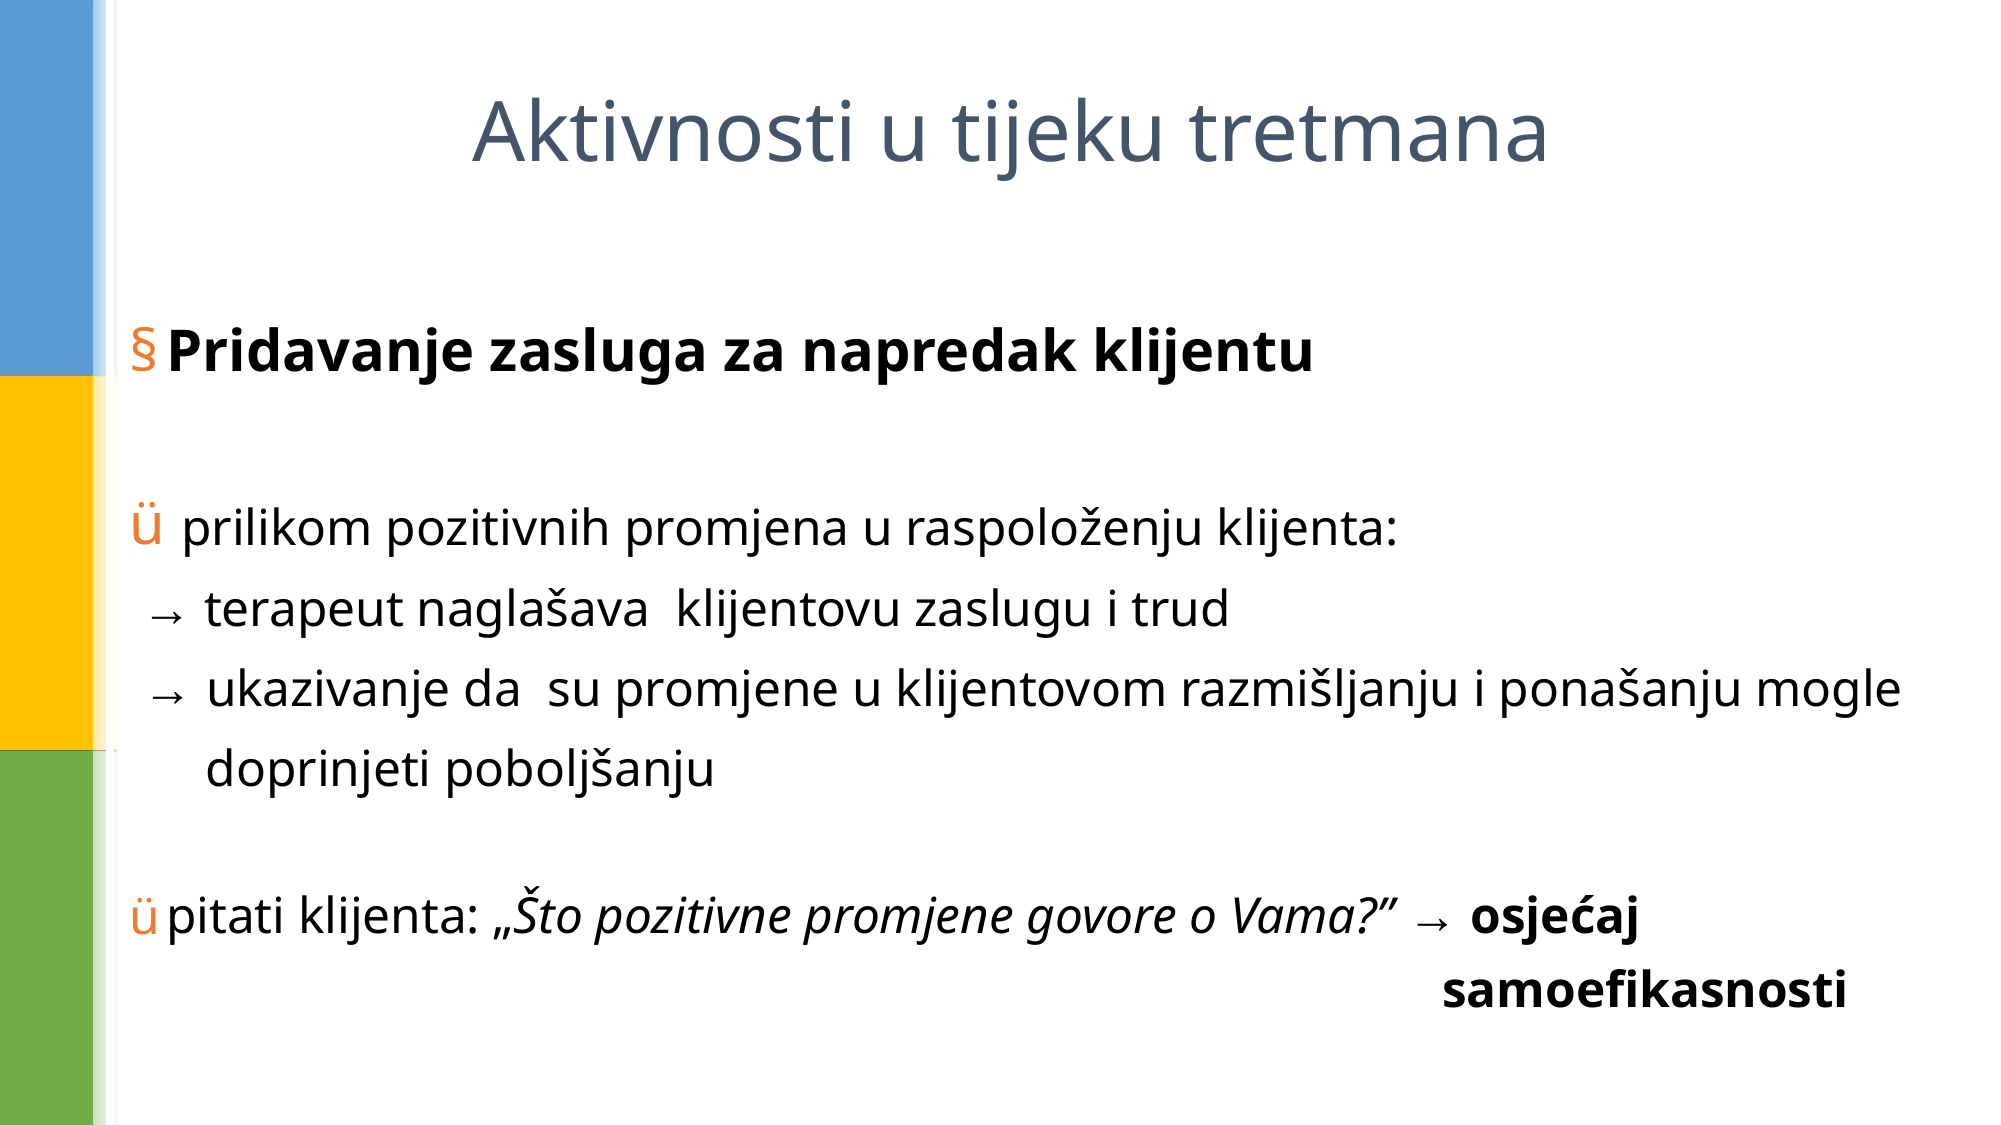

Aktivnosti u tijeku tretmana
# Pridavanje zasluga za napredak klijentu
 prilikom pozitivnih promjena u raspoloženju klijenta:
 → terapeut naglašava klijentovu zaslugu i trud
 → ukazivanje da su promjene u klijentovom razmišljanju i ponašanju mogle
 doprinjeti poboljšanju
pitati klijenta: „Što pozitivne promjene govore o Vama?” → osjećaj
 samoefikasnosti